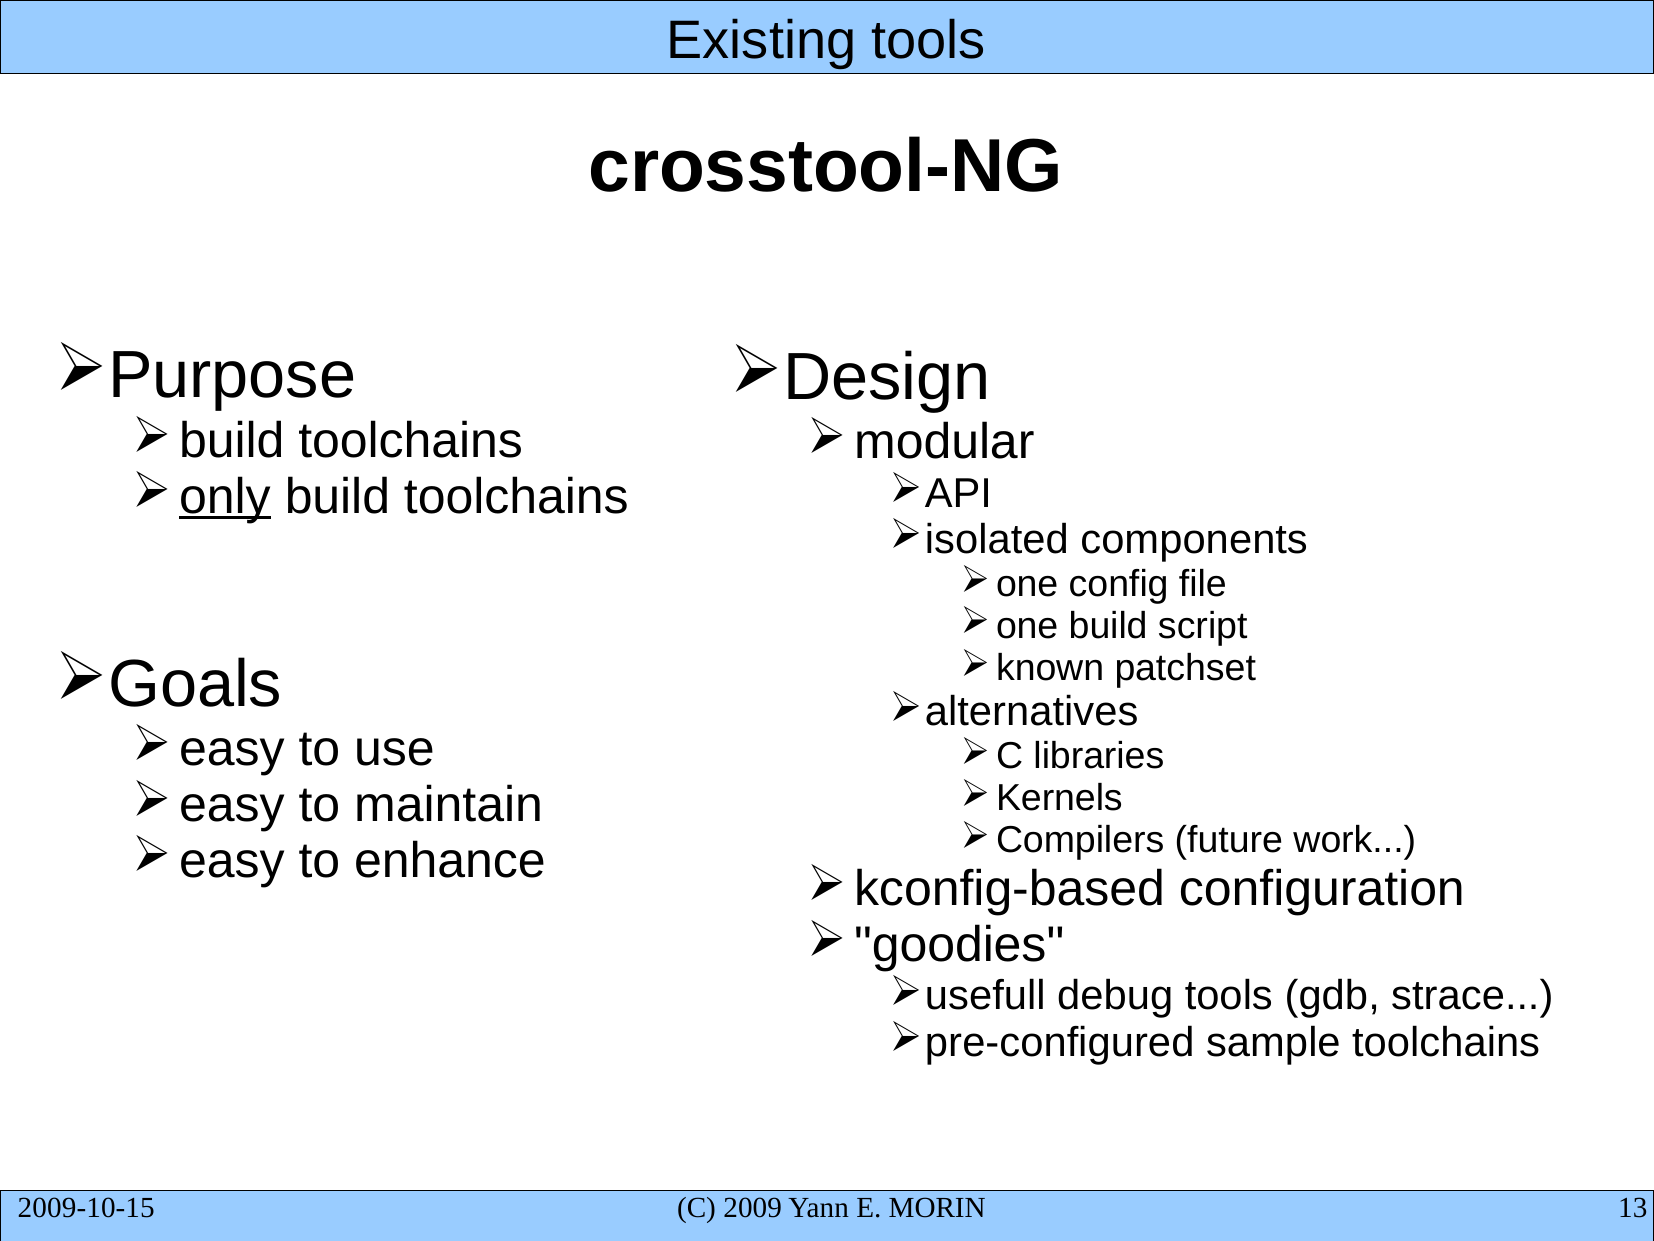

# Existing tools
crosstool-NG
Purpose
build toolchains
only build toolchains
Goals
easy to use
easy to maintain
easy to enhance
Design
modular
API
isolated components
one config file
one build script
known patchset
alternatives
C libraries
Kernels
Compilers (future work...)
kconfig-based configuration
"goodies"
usefull debug tools (gdb, strace...)
pre-configured sample toolchains
2009-10-15
(C) 2009 Yann E. MORIN
13